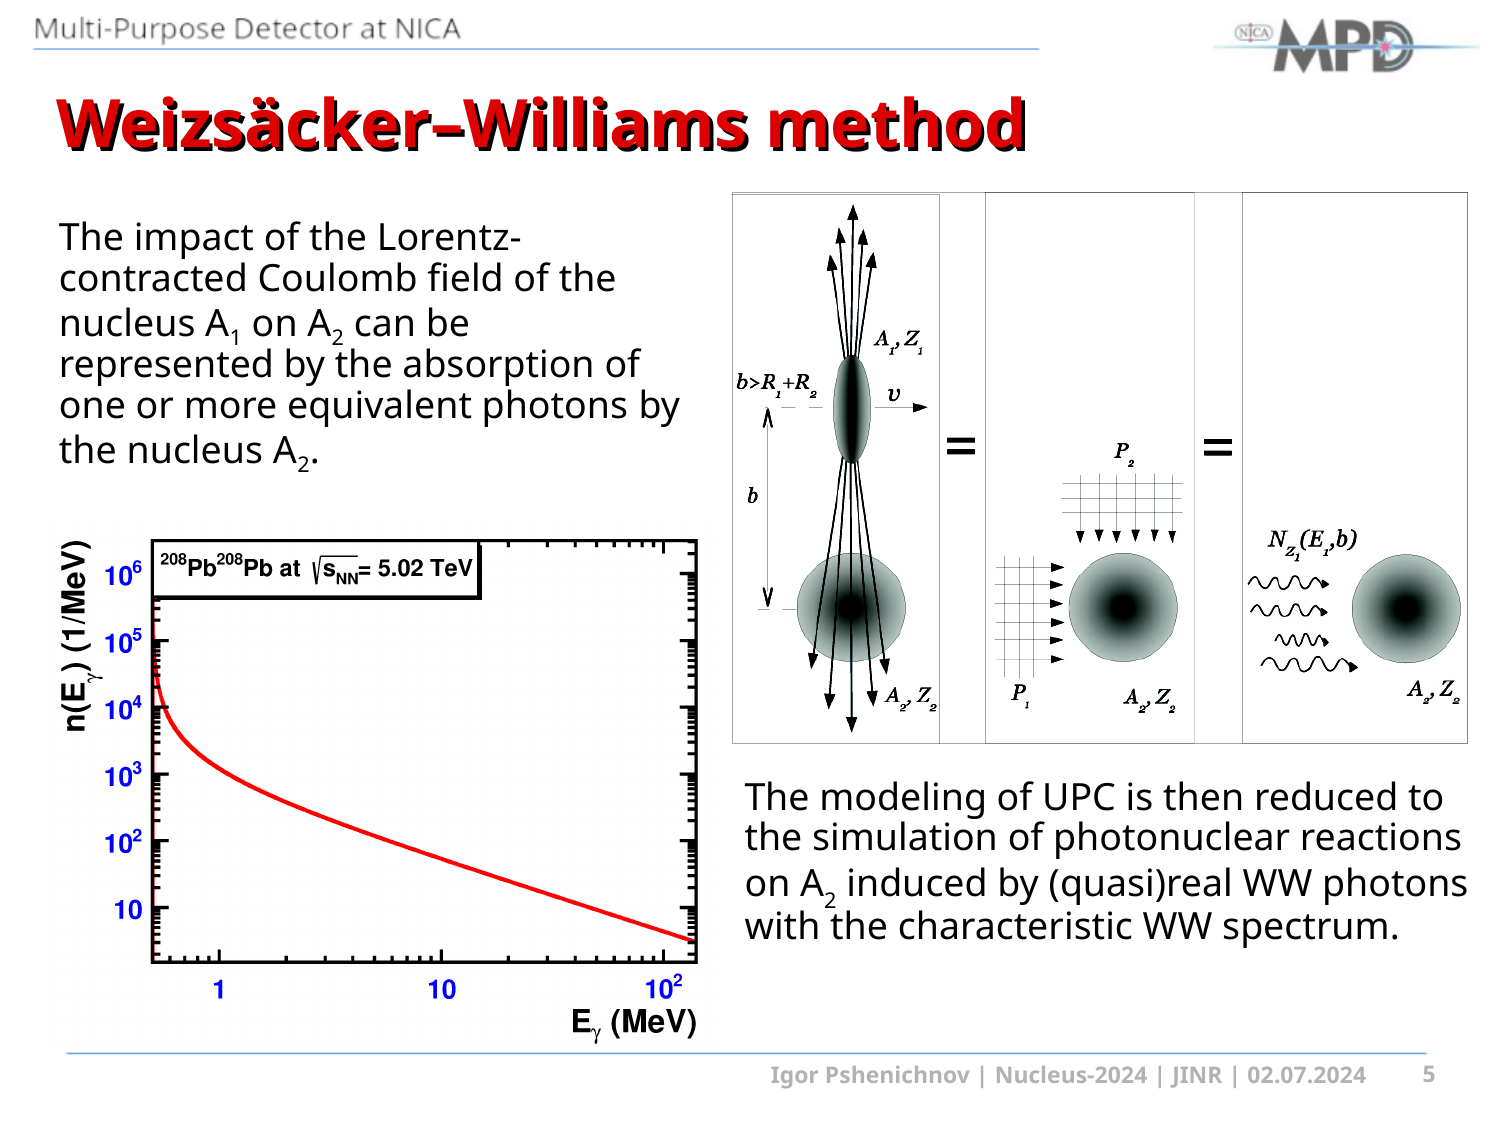

# Weizsäcker–Williams method
The impact of the Lorentz-contracted Coulomb field of the nucleus A1 on A2 can be represented by the absorption of one or more equivalent photons by the nucleus A2.
The modeling of UPC is then reduced to the simulation of photonuclear reactions on A2 induced by (quasi)real WW photons with the characteristic WW spectrum.
 Igor Pshenichnov | Nucleus-2024 | JINR | 02.07.2024